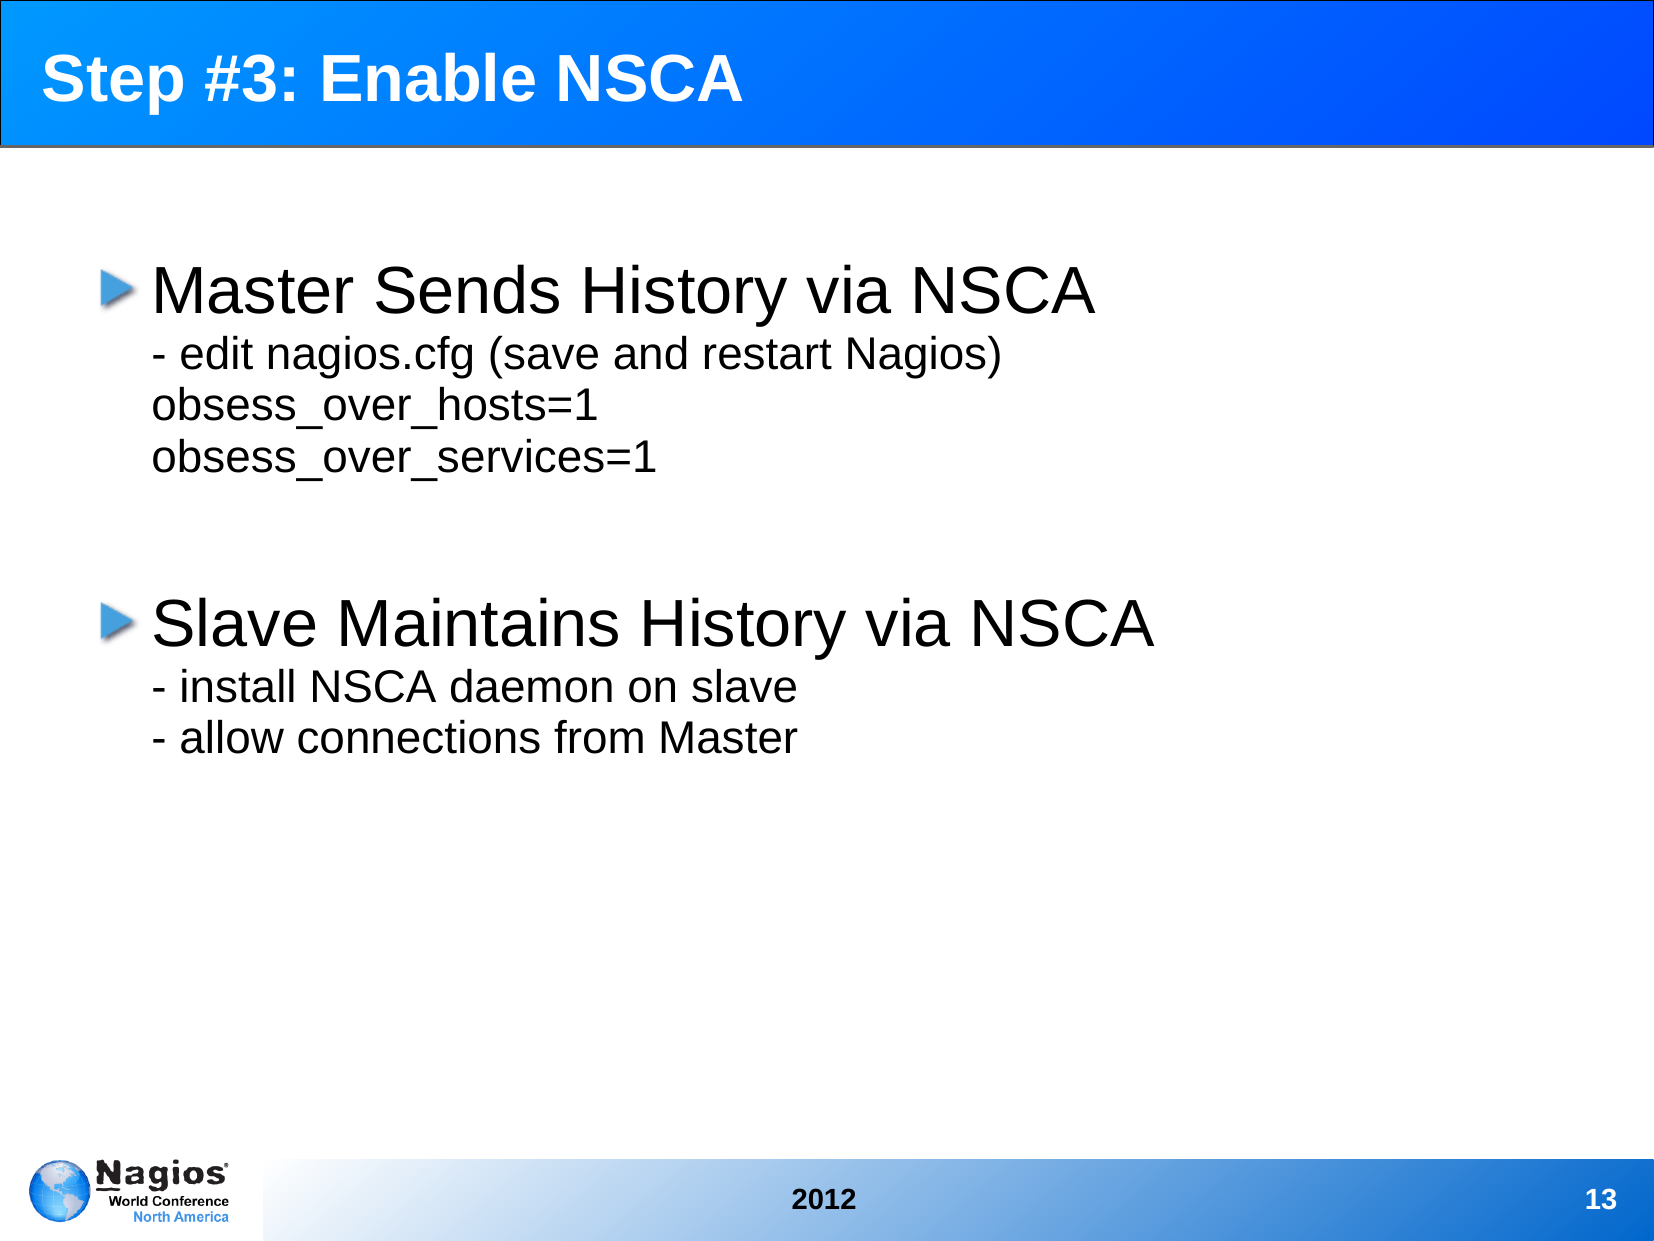

# Step #3: Enable NSCA
Master Sends History via NSCA
- edit nagios.cfg (save and restart Nagios)
obsess_over_hosts=1
obsess_over_services=1
Slave Maintains History via NSCA
- install NSCA daemon on slave
- allow connections from Master
2011
13